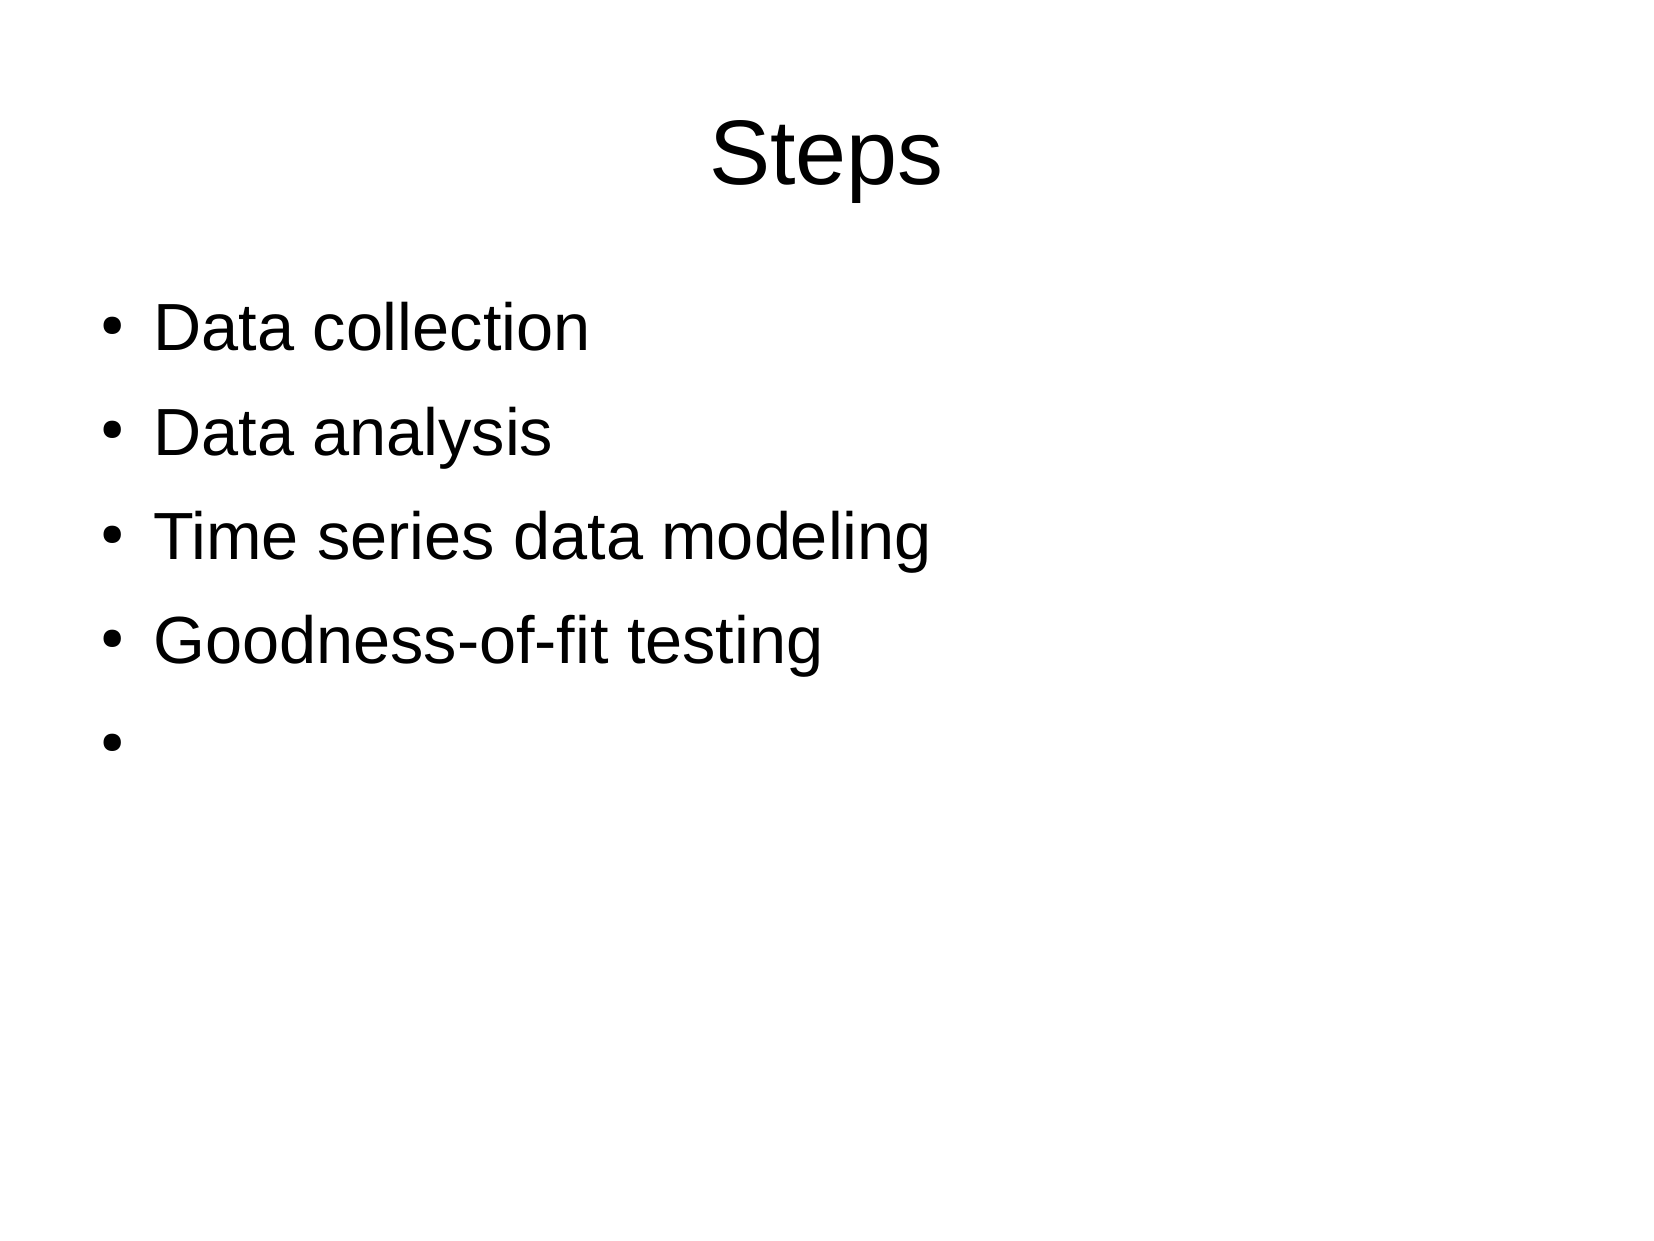

# Steps
Data collection
Data analysis
Time series data modeling
Goodness-of-fit testing